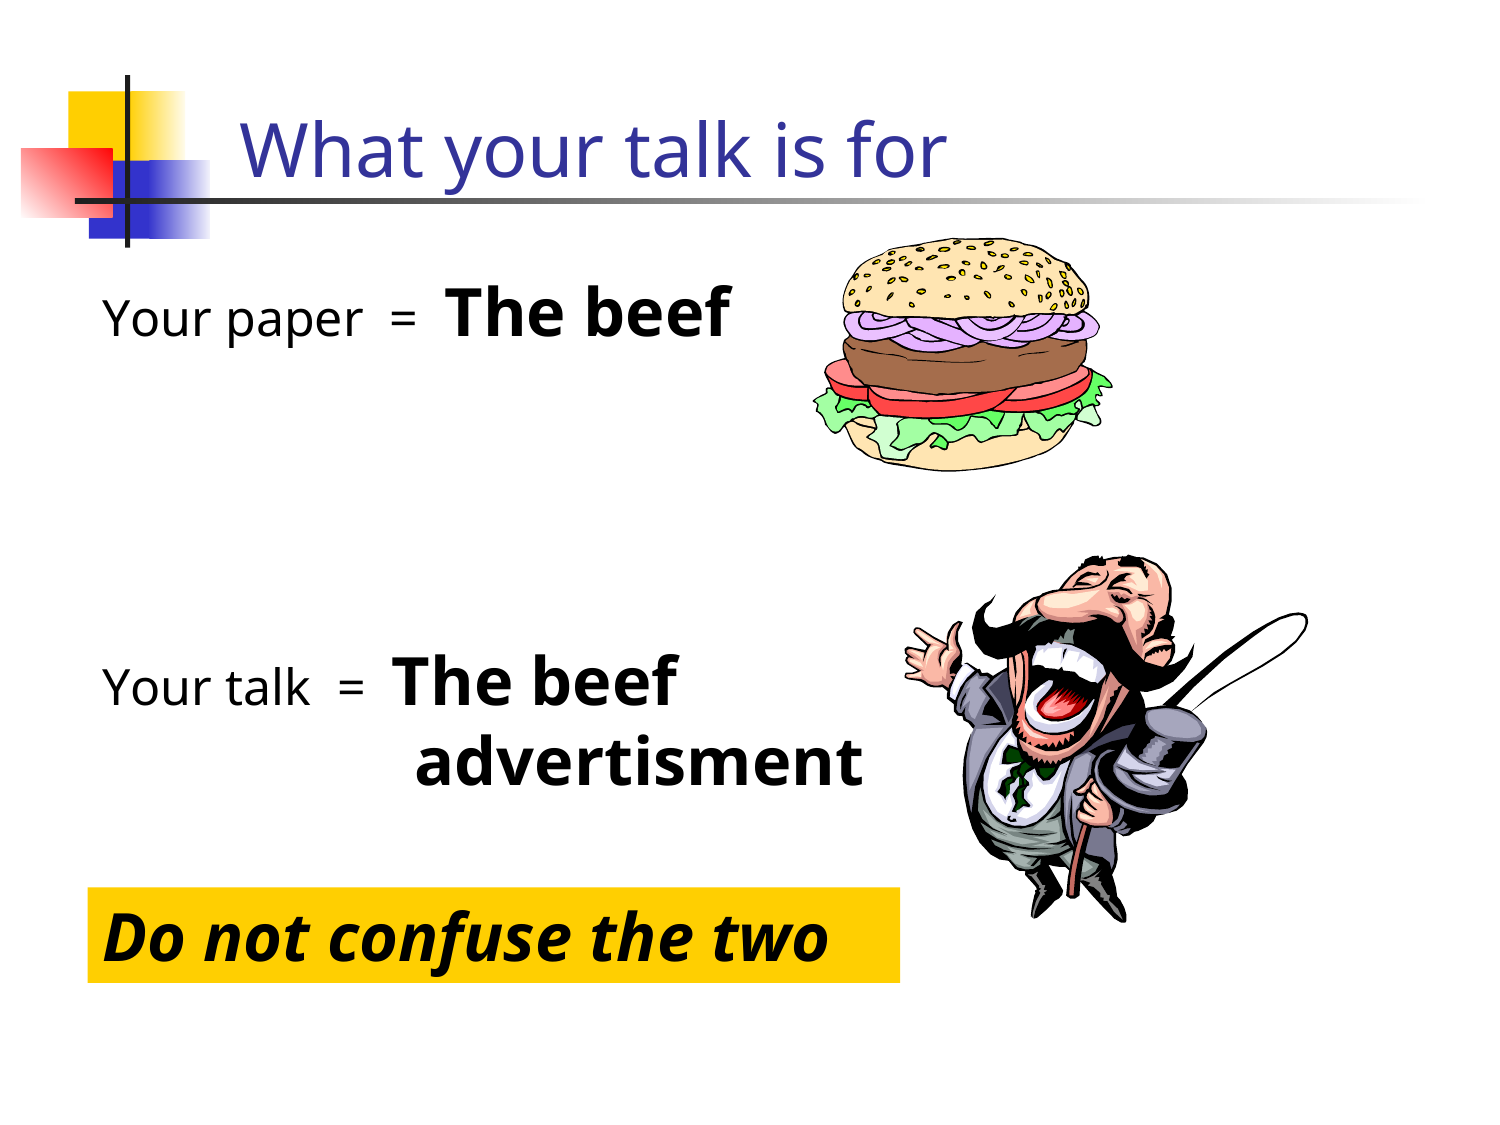

# What your talk is for
Your paper = The beef
Your talk = The beef advertisment
Do not confuse the two